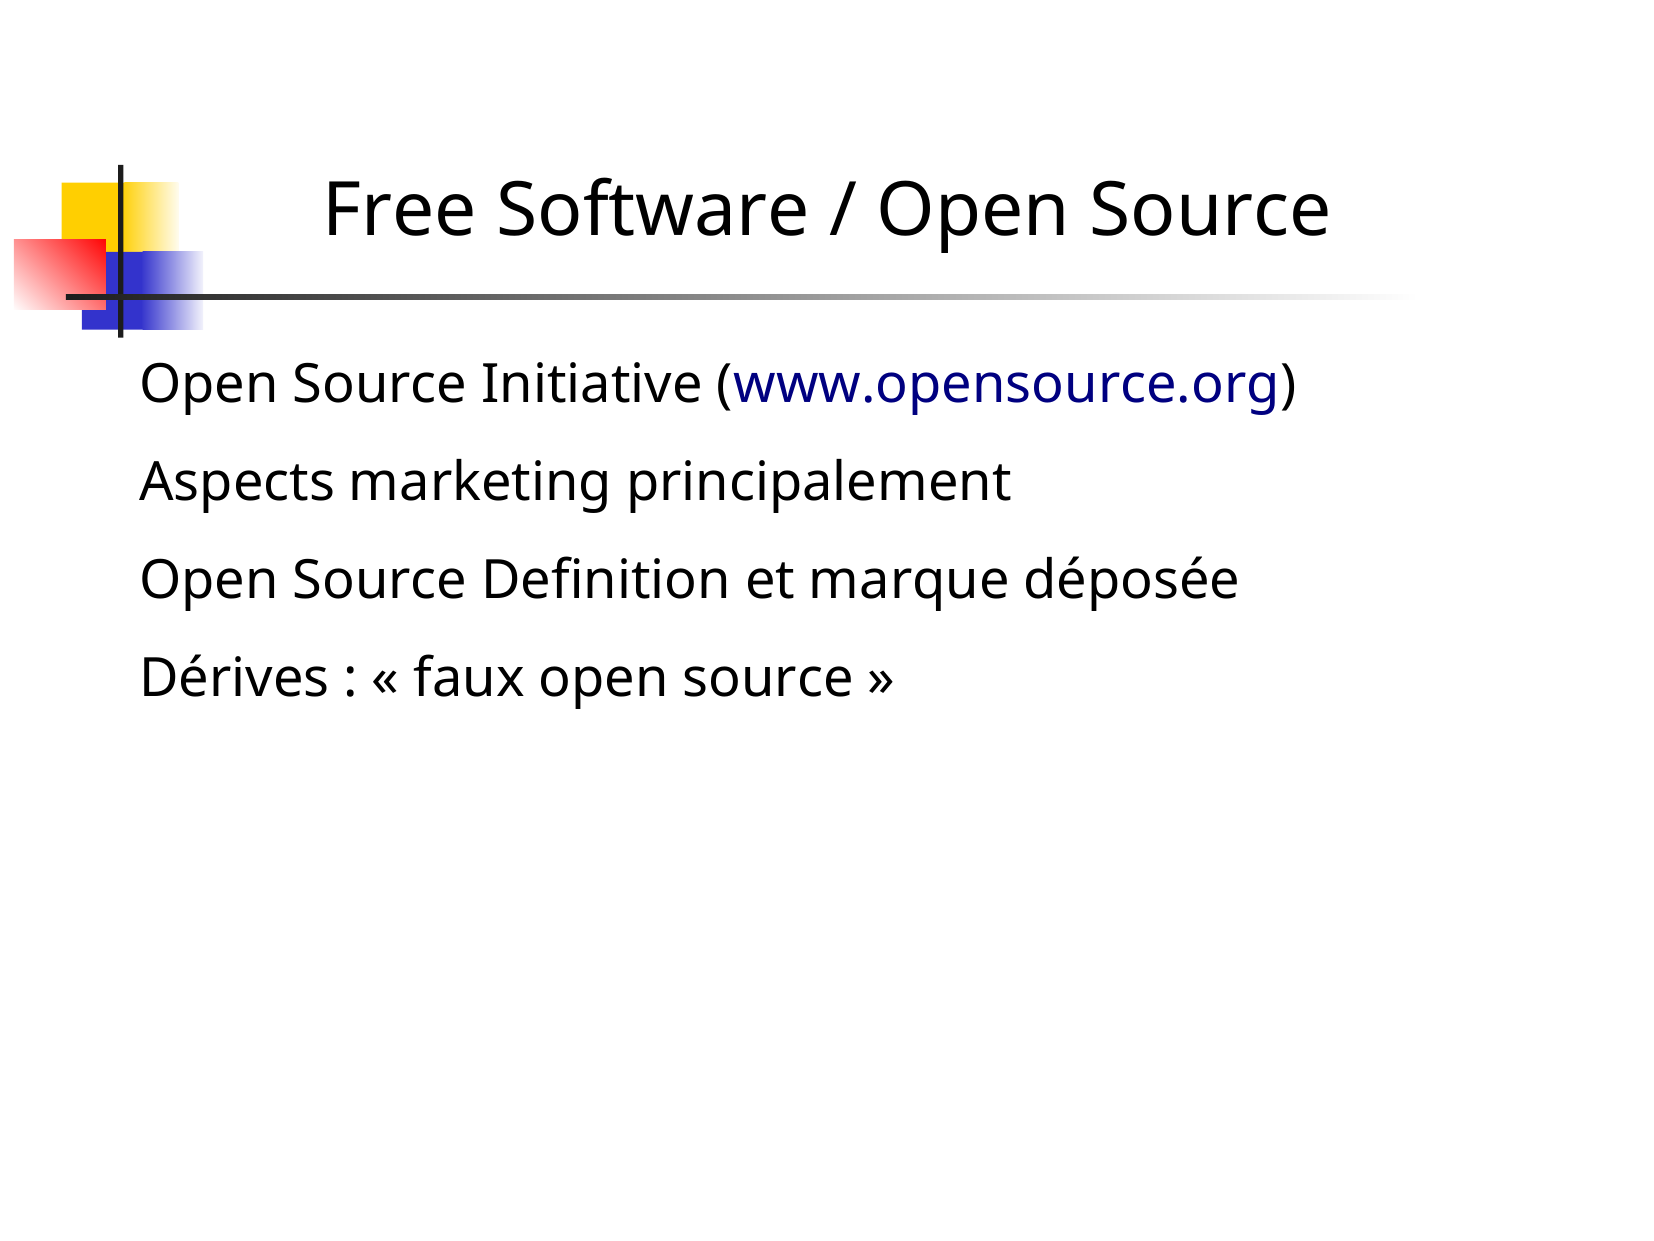

# Free Software / Open Source
Open Source Initiative (www.opensource.org)
Aspects marketing principalement
Open Source Definition et marque déposée
Dérives : « faux open source »